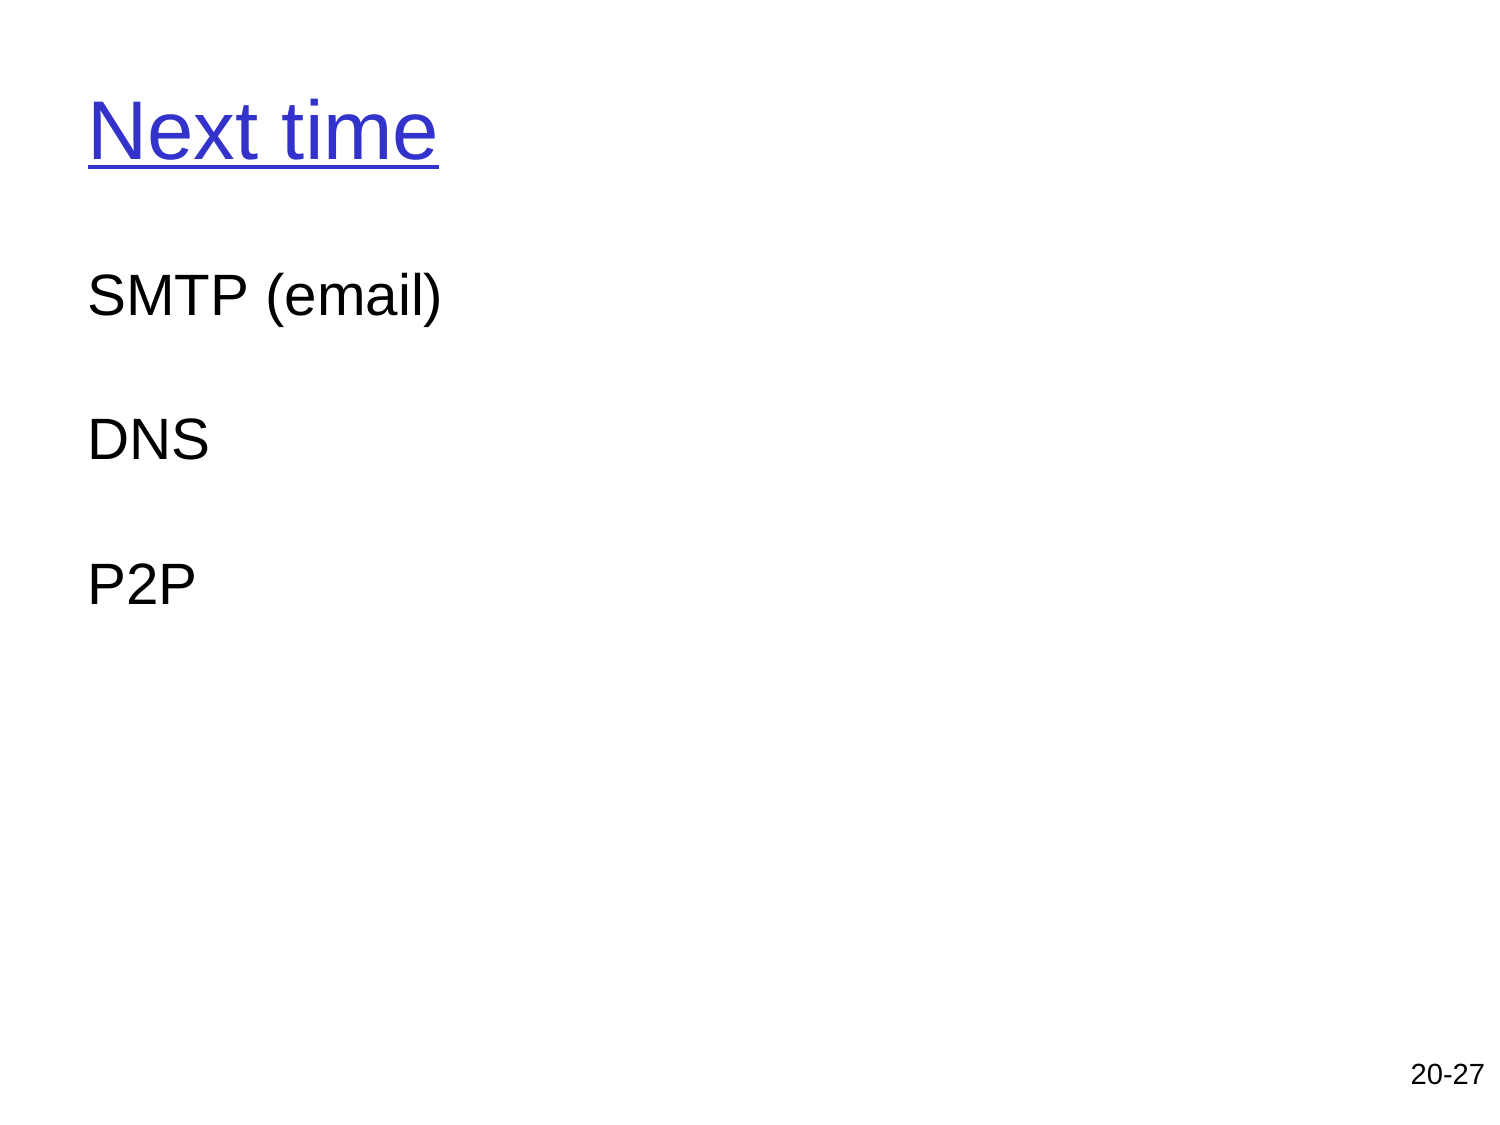

# Next time
SMTP (email)
DNS
P2P
27